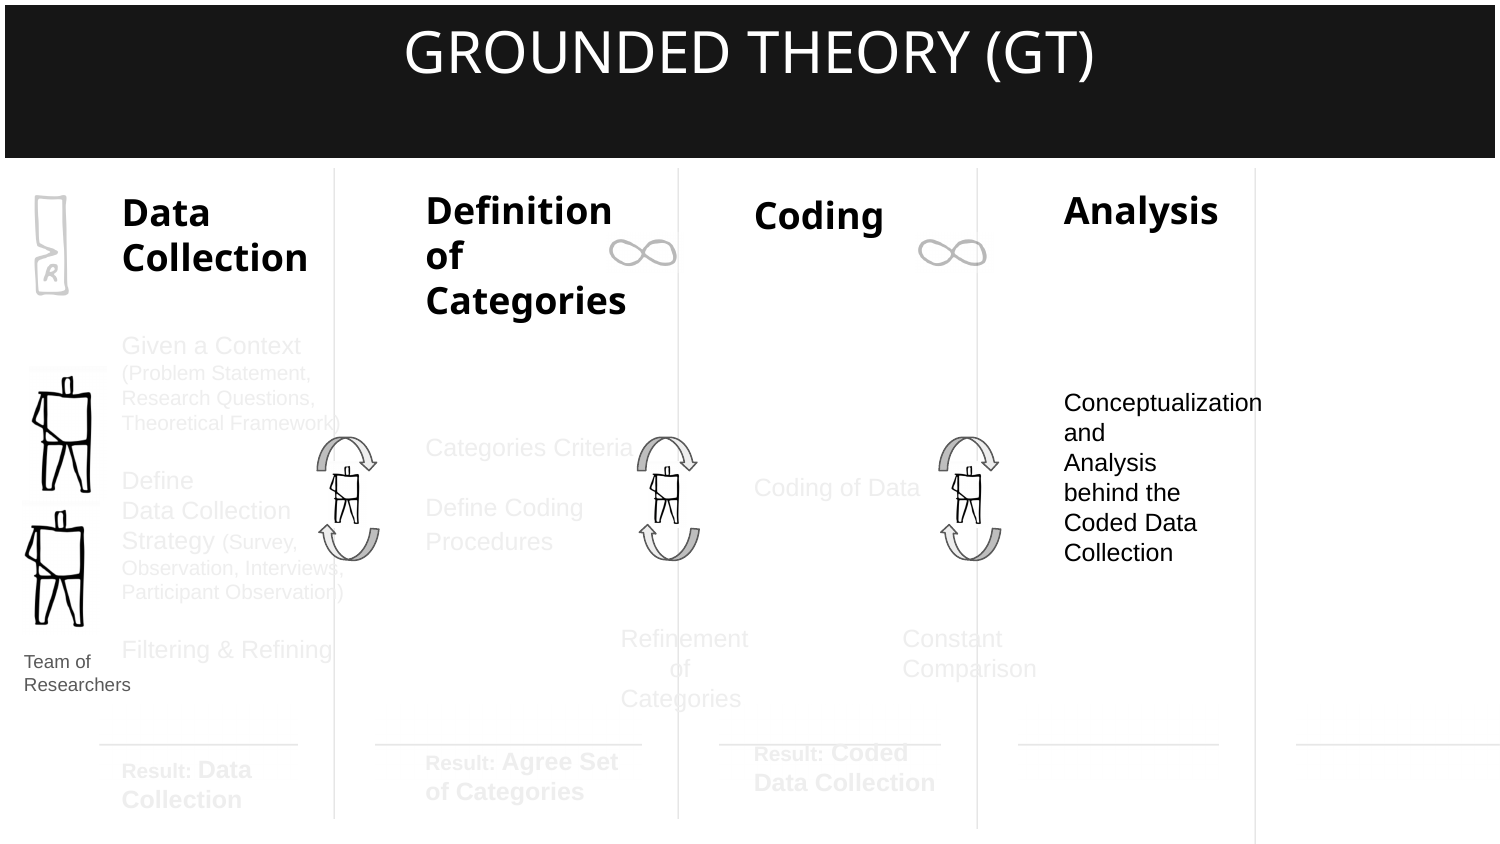

Grounded Theory (GT)
# Hybrid research workflow
Definition
of Categories
Categories Criteria
Define Coding Procedures
Result: Agree Set of Categories
Analysis
Conceptualization and
Analysis
behind the
Coded Data Collection
Data
Collection
Given a Context (Problem Statement, Research Questions, Theoretical Framework)
Define
Data Collection Strategy (Survey, Observation, Interviews, Participant Observation)
Filtering & Refining
Result: Data Collection
Coding
Coding of Data
Result: Coded Data Collection
Refinement
 of
Categories
Constant Comparison
Team of
Researchers